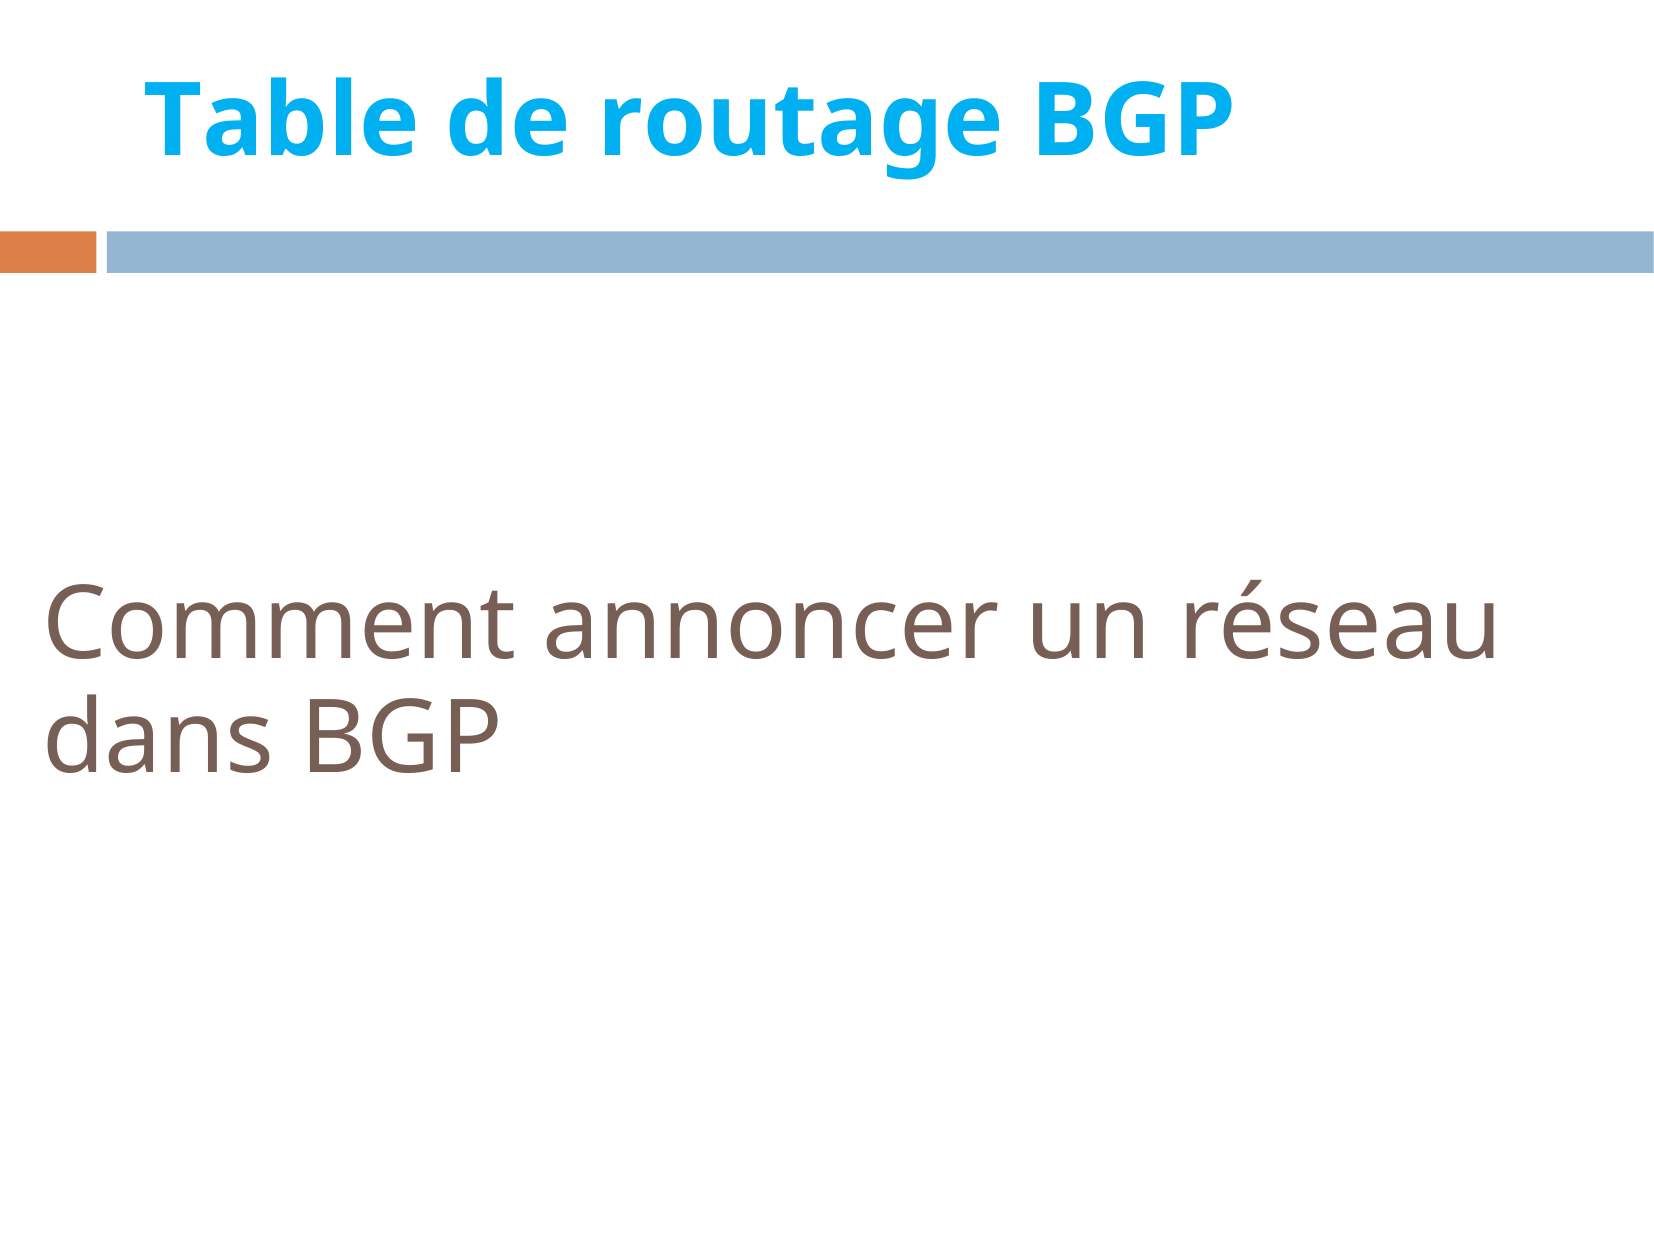

Table de routage BGP
# Comment annoncer un réseau dans BGP